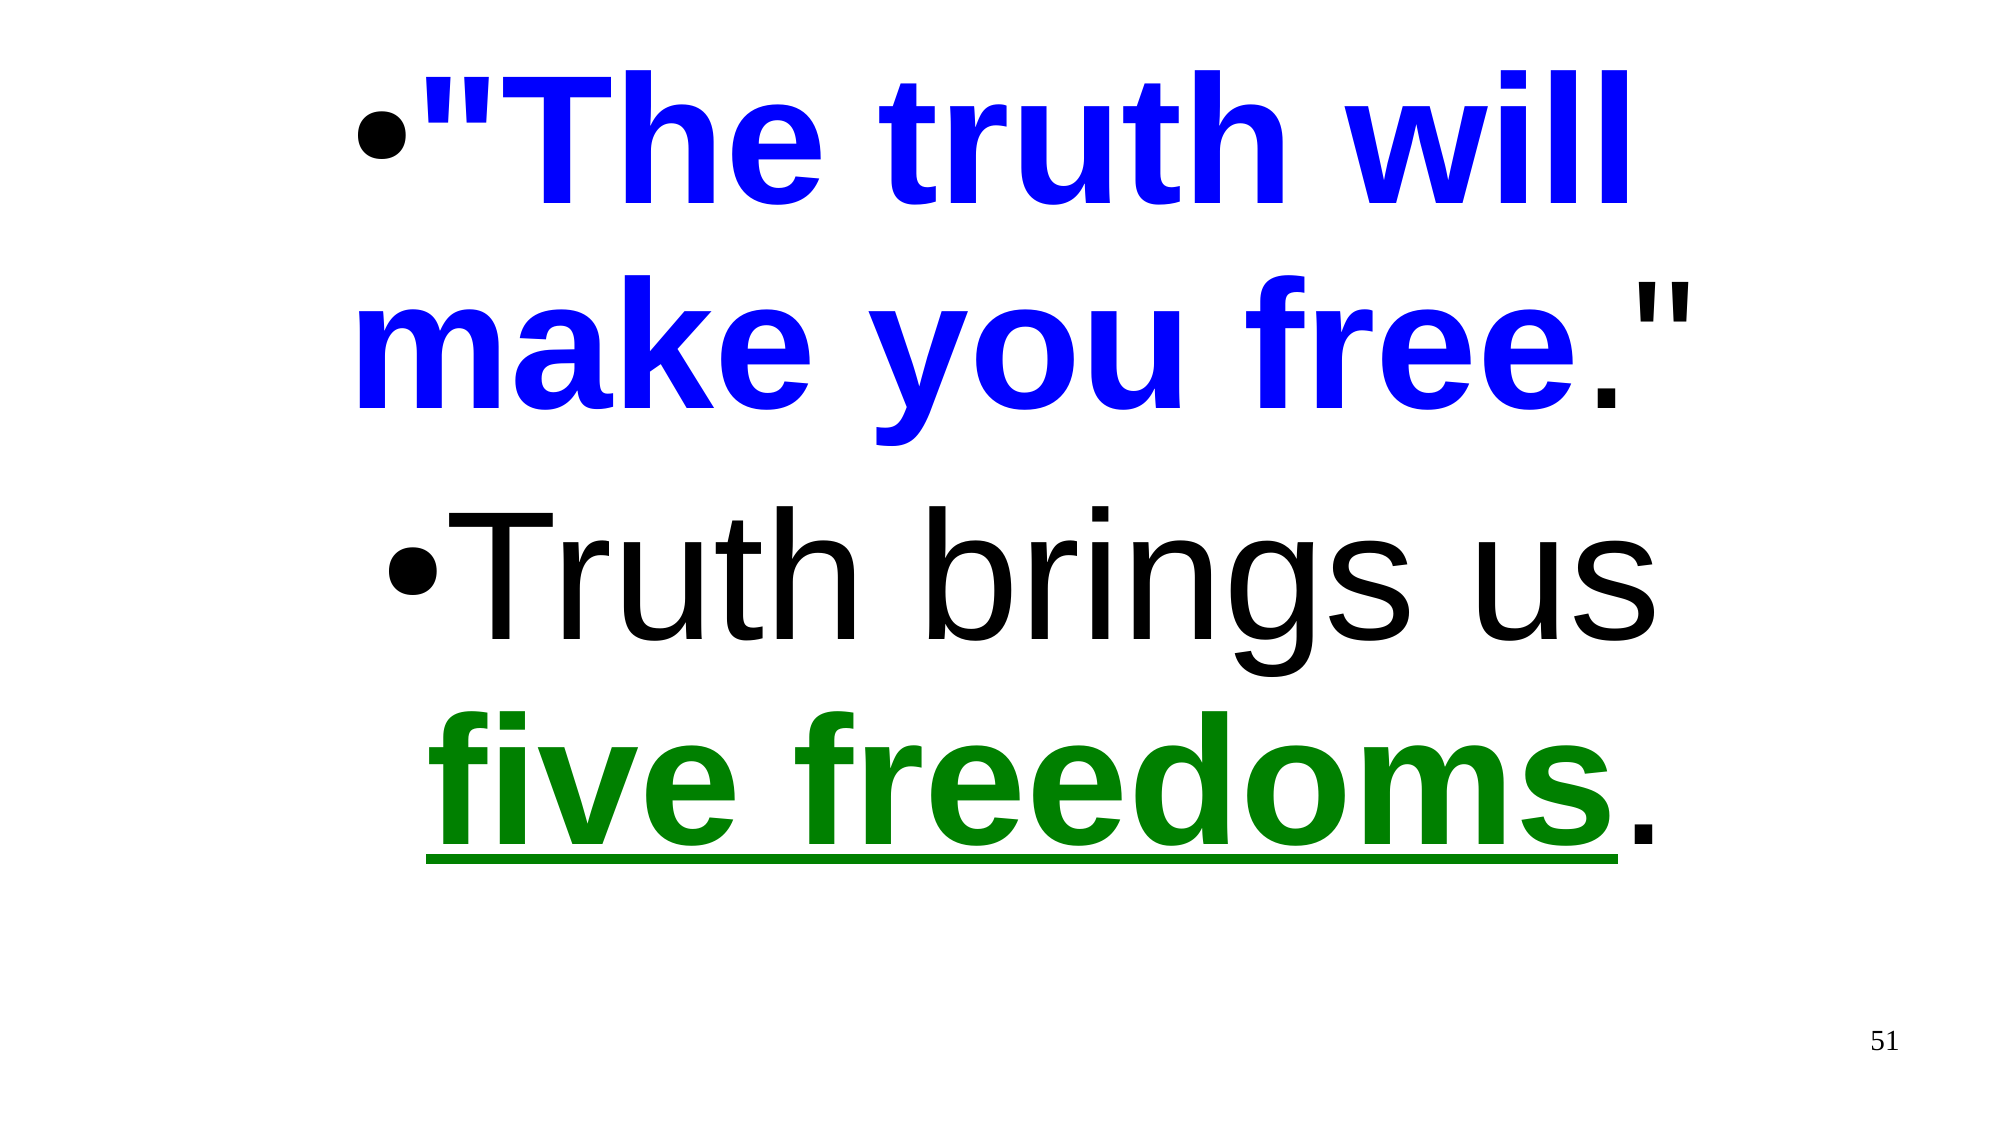

# "The truth will make you free."
Truth brings us
 five freedoms.
51